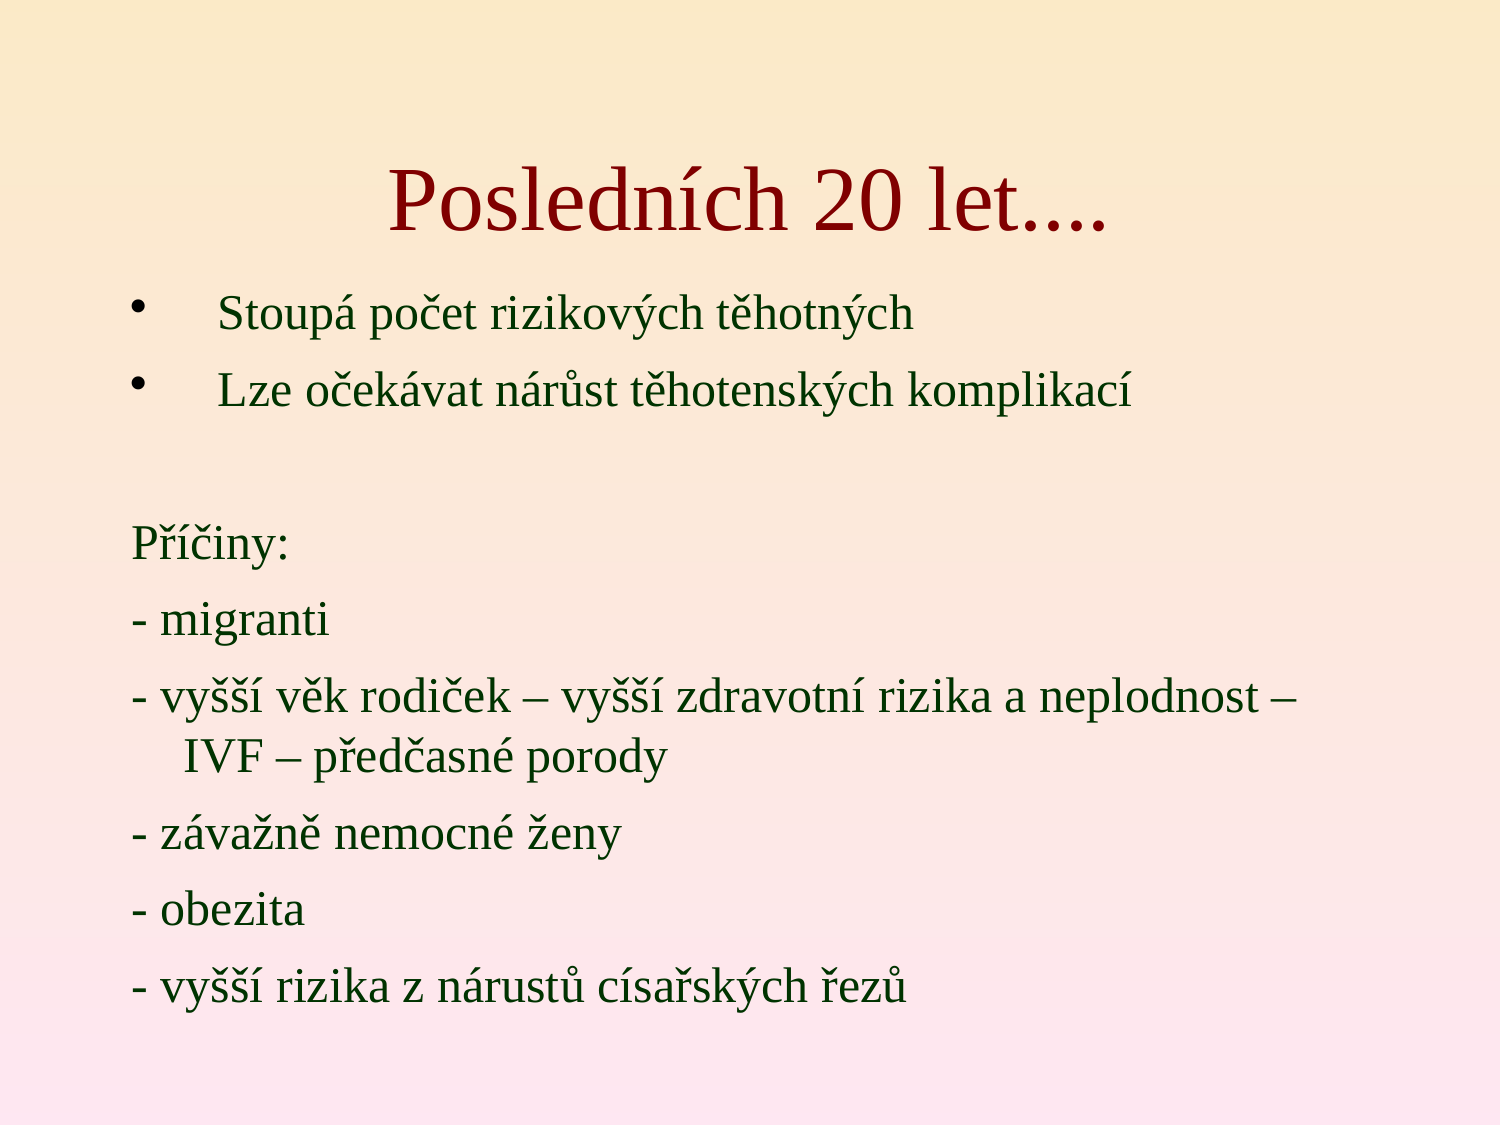

# Posledních 20 let....
Stoupá počet rizikových těhotných
Lze očekávat nárůst těhotenských komplikací
Příčiny:
- migranti
- vyšší věk rodiček – vyšší zdravotní rizika a neplodnost – IVF – předčasné porody
- závažně nemocné ženy
- obezita
- vyšší rizika z nárustů císařských řezů